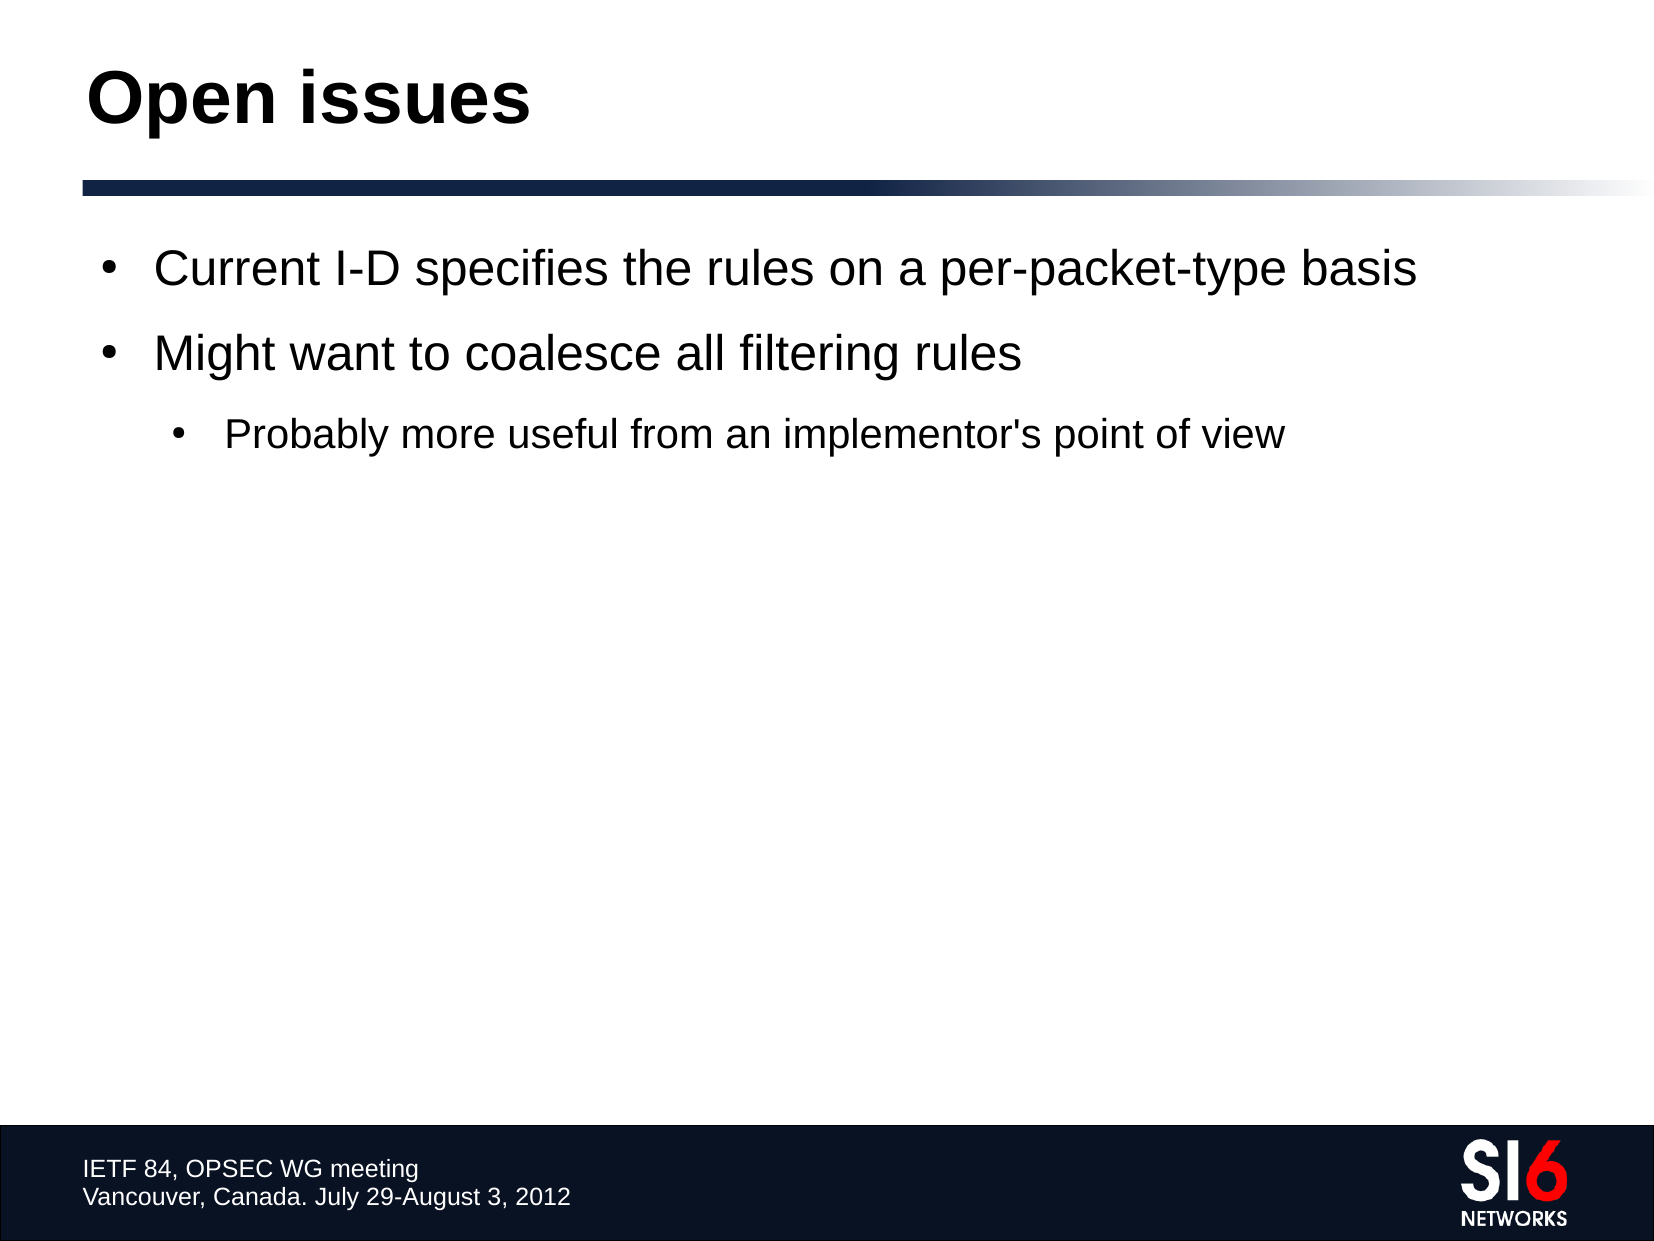

# Open issues
Current I-D specifies the rules on a per-packet-type basis
Might want to coalesce all filtering rules
Probably more useful from an implementor's point of view